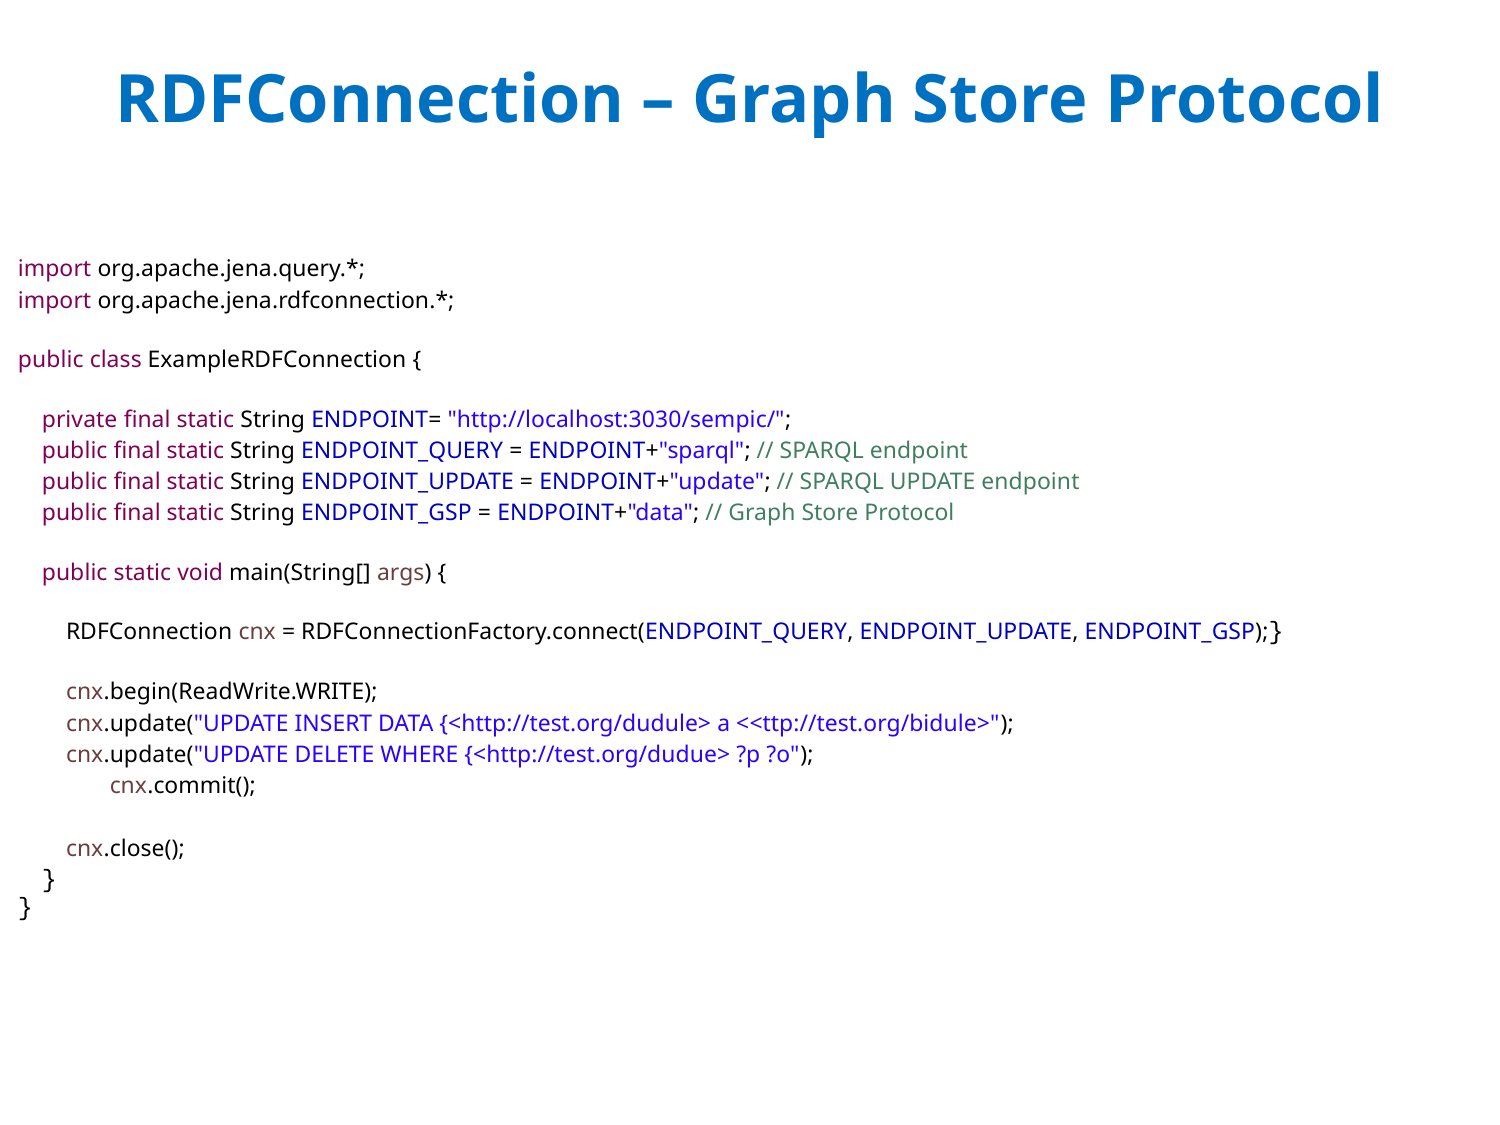

# RDFConnection – Graph Store Protocol
import org.apache.jena.query.*;
import org.apache.jena.rdfconnection.*;
public class ExampleRDFConnection {
 private final static String ENDPOINT= "http://localhost:3030/sempic/";
 public final static String ENDPOINT_QUERY = ENDPOINT+"sparql"; // SPARQL endpoint
 public final static String ENDPOINT_UPDATE = ENDPOINT+"update"; // SPARQL UPDATE endpoint
 public final static String ENDPOINT_GSP = ENDPOINT+"data"; // Graph Store Protocol
 public static void main(String[] args) {
 RDFConnection cnx = RDFConnectionFactory.connect(ENDPOINT_QUERY, ENDPOINT_UPDATE, ENDPOINT_GSP);}
 cnx.begin(ReadWrite.WRITE);
 cnx.update("UPDATE INSERT DATA {<http://test.org/dudule> a <<ttp://test.org/bidule>");
 cnx.update("UPDATE DELETE WHERE {<http://test.org/dudue> ?p ?o");
	 cnx.commit();
 cnx.close();
 }
}